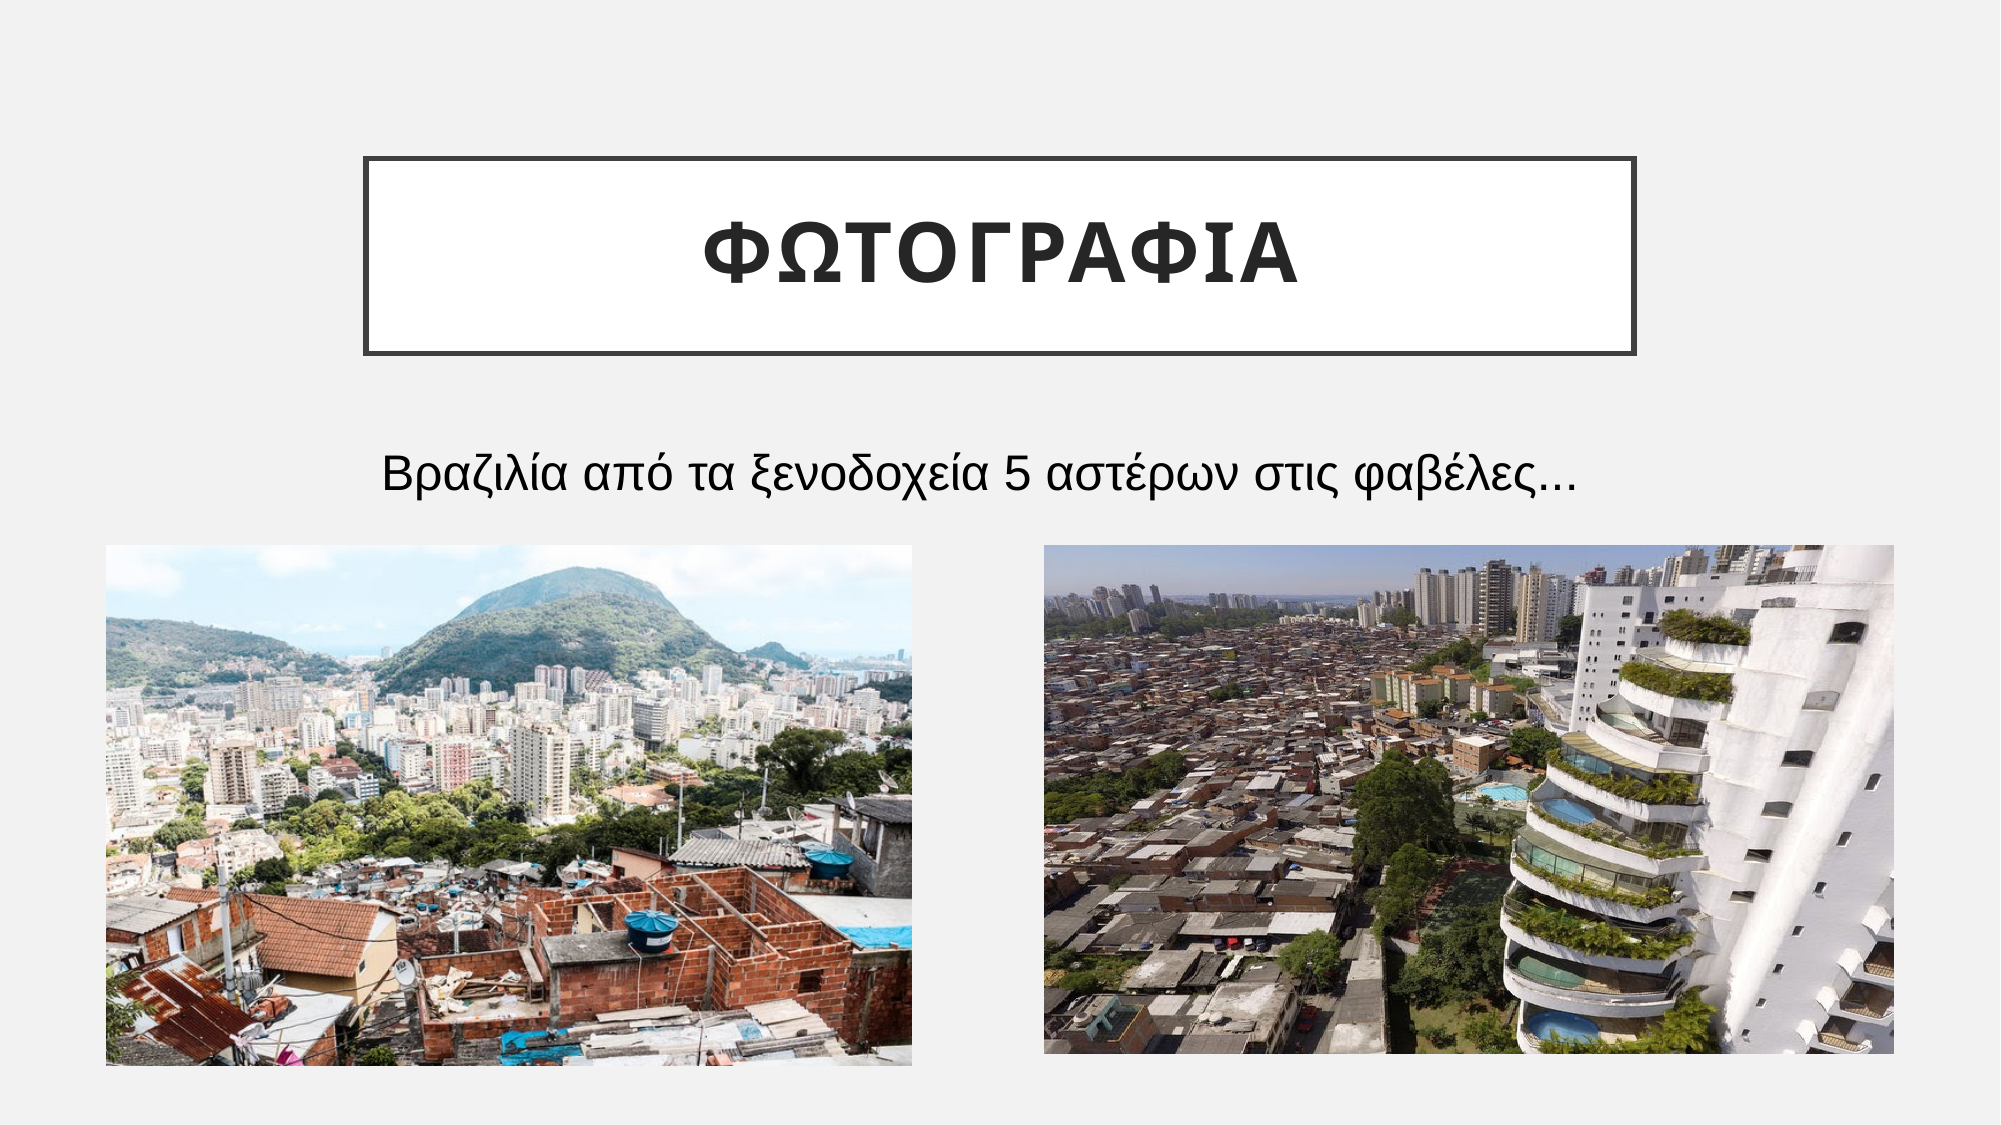

# φωτογραφια
Βραζιλία από τα ξενοδοχεία 5 αστέρων στις φαβέλες...